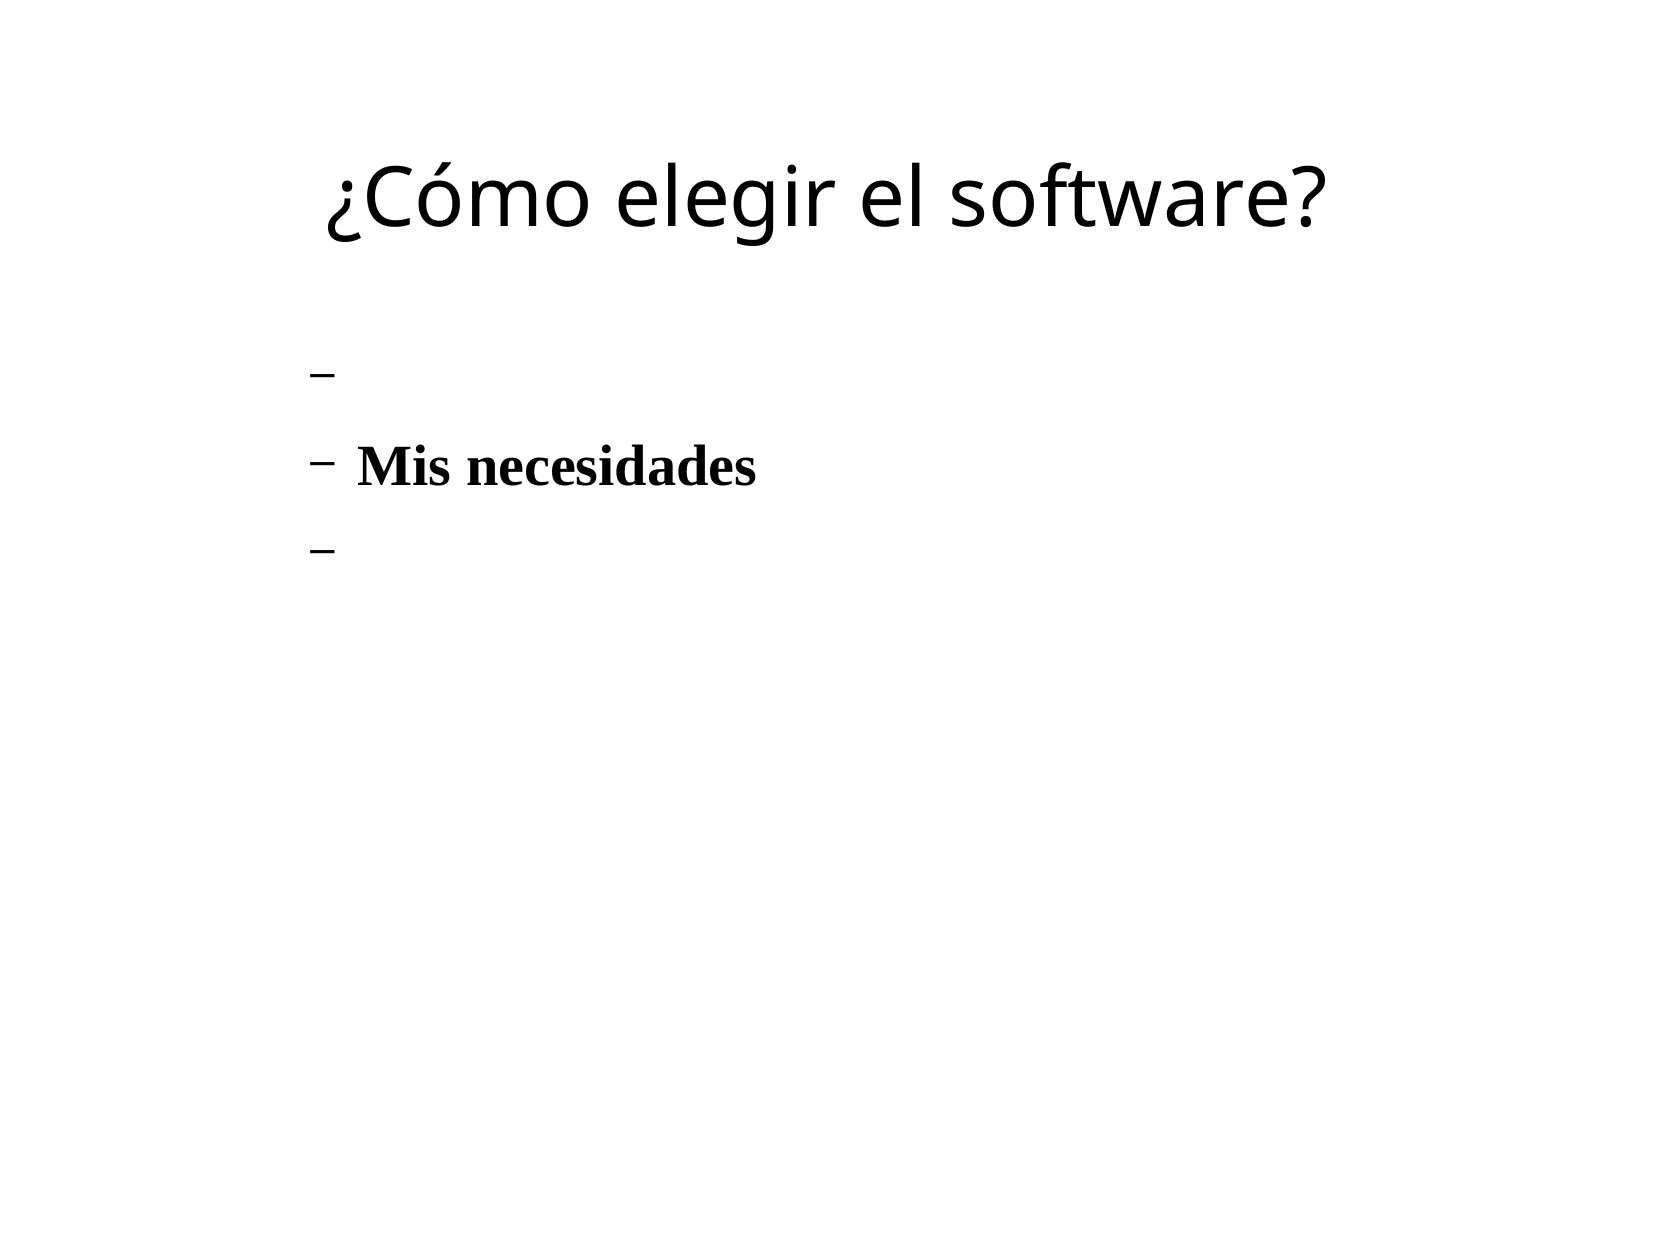

# ¿Cómo elegir el software?
Mis necesidades